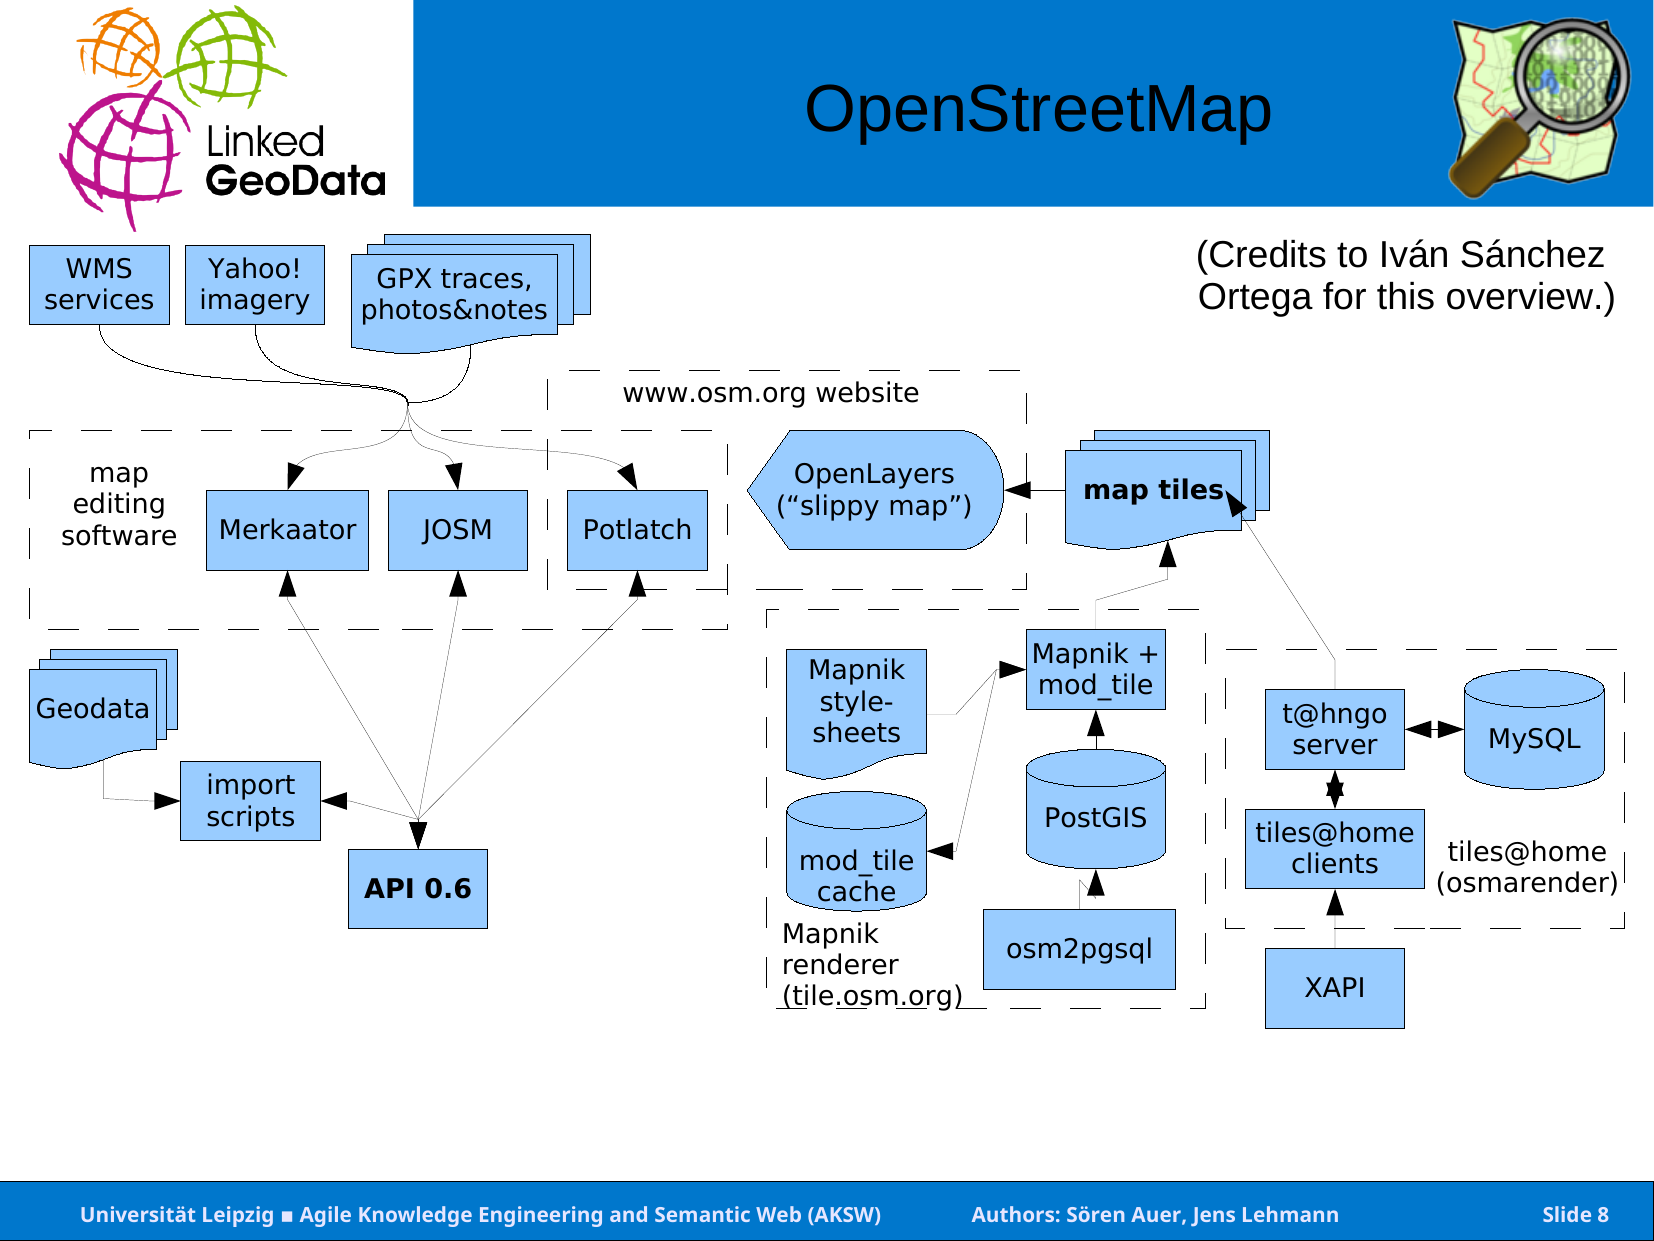

# OpenStreetMap
(Credits to Iván Sánchez
Ortega for this overview.)
GPX traces,
photos&notes
WMS
services
Yahoo!
imagery
www.osm.org website
OpenLayers
(“slippy map”)
map tiles
map editing software
Merkaator
JOSM
Potlatch
Mapnik +
mod_tile
Mapnik
style-
sheets
Geodata
MySQL
t@hngo
server
PostGIS
import
scripts
mod_tile
cache
tiles@home
clients
tiles@home (osmarender)
API 0.6
osm2pgsql
Mapnik renderer
(tile.osm.org)
XAPI